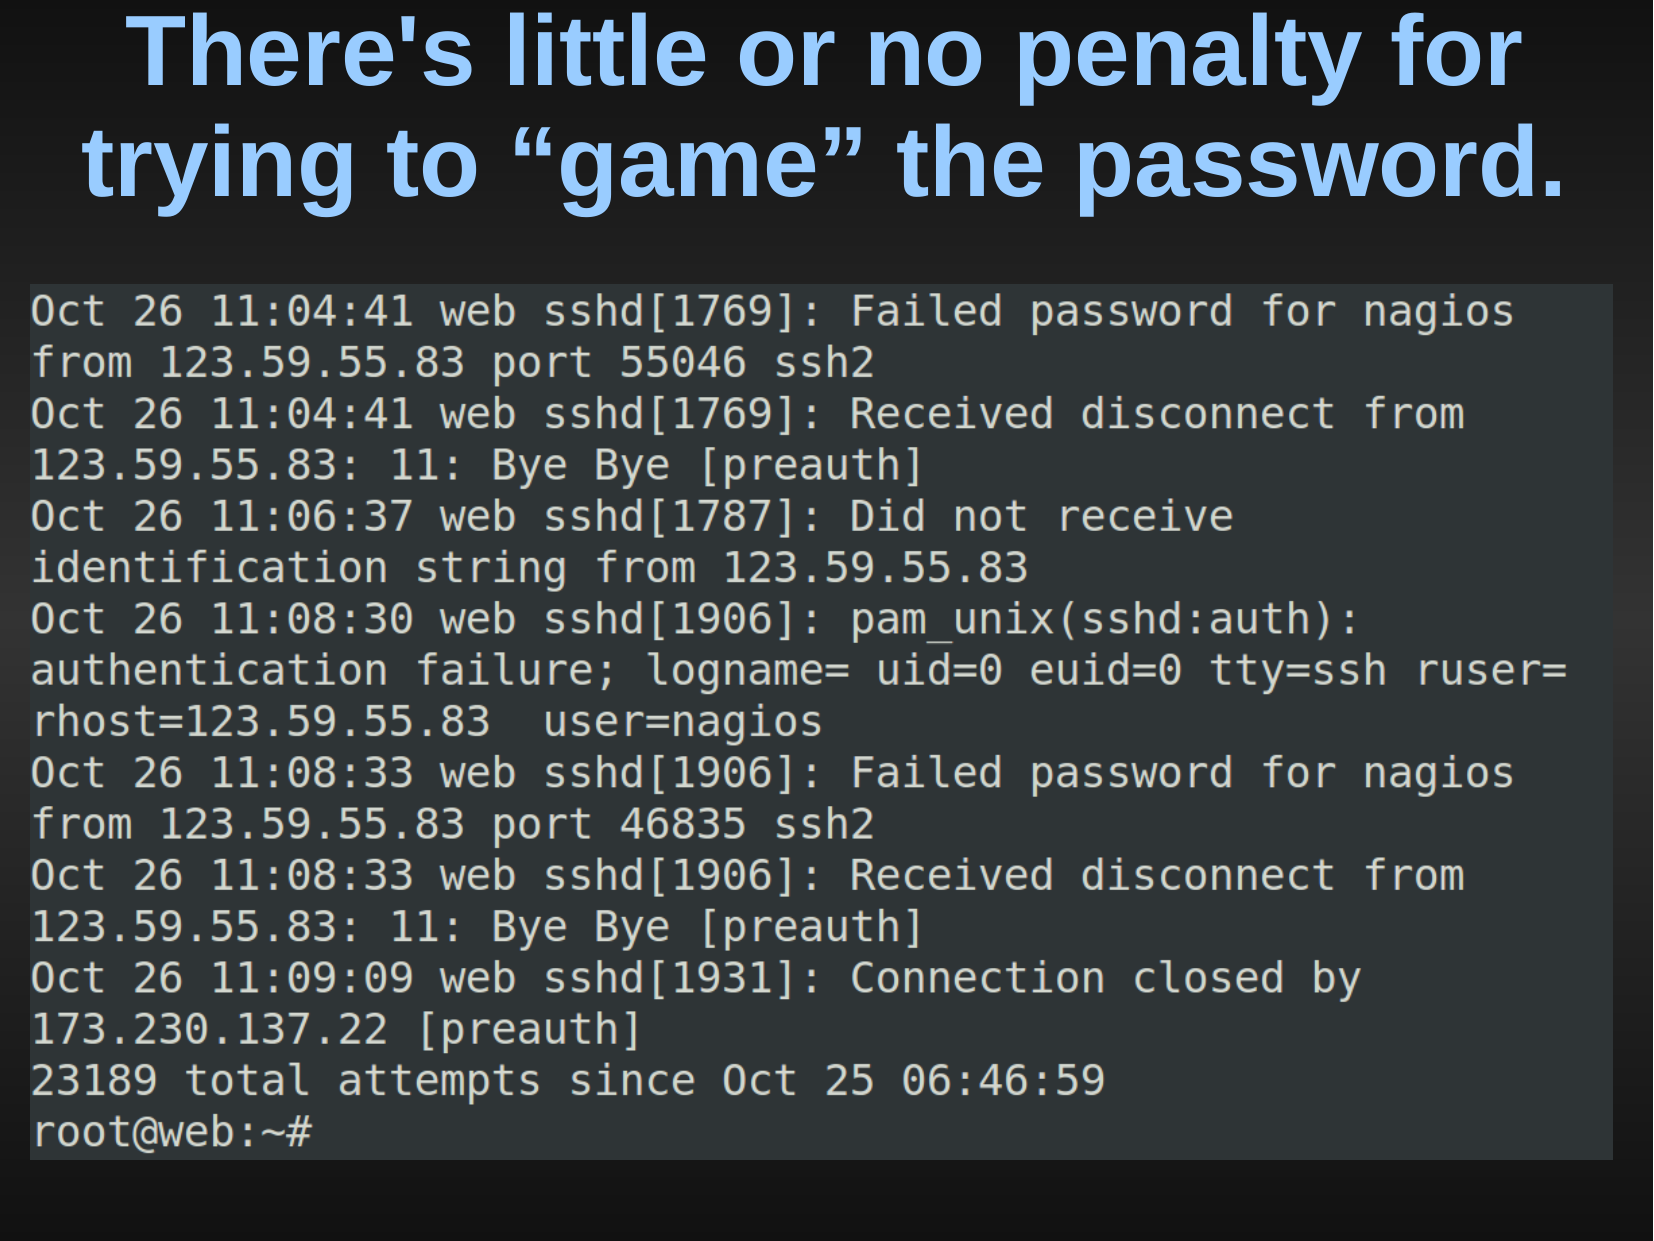

# There's little or no penalty for trying to “game” the password.